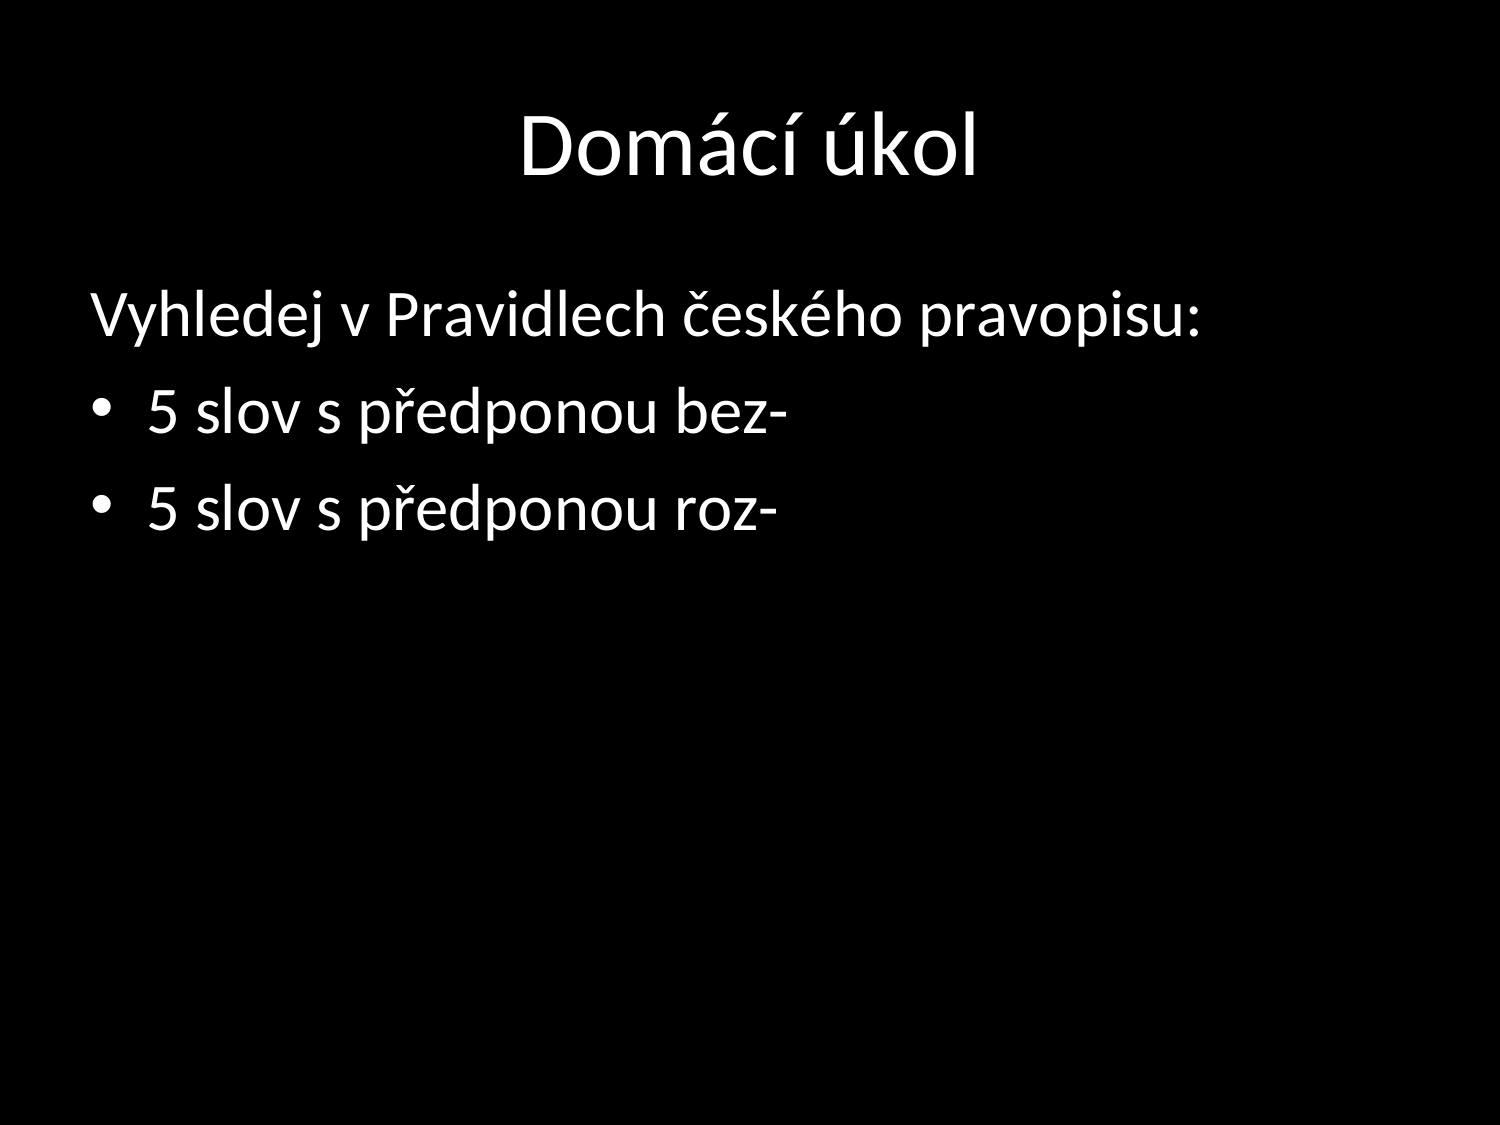

# Domácí úkol
Vyhledej v Pravidlech českého pravopisu:
5 slov s předponou bez-
5 slov s předponou roz-